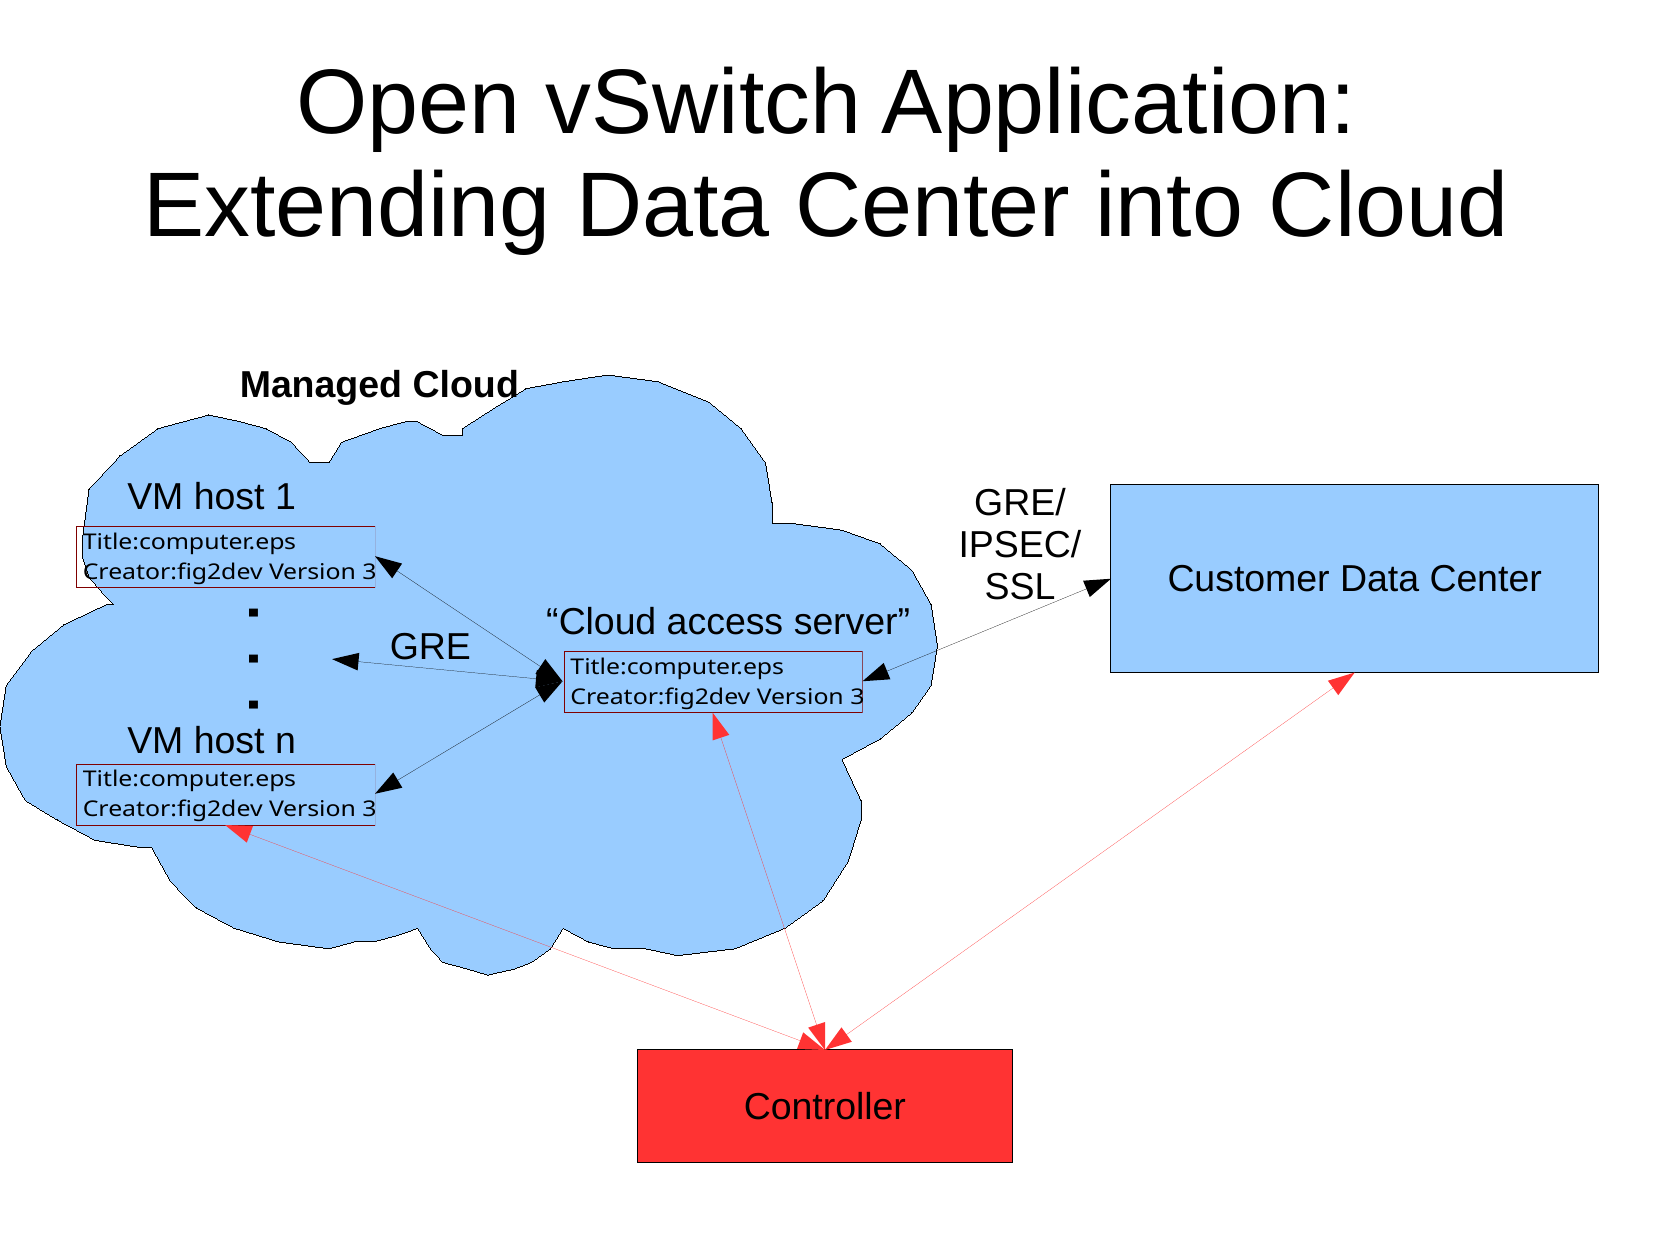

# Open vSwitch Application: Extending Data Center into Cloud
Managed Cloud
VM host 1
GRE/
IPSEC/
SSL
Customer Data Center
“Cloud access server”
. . .
GRE
VM host n
Controller